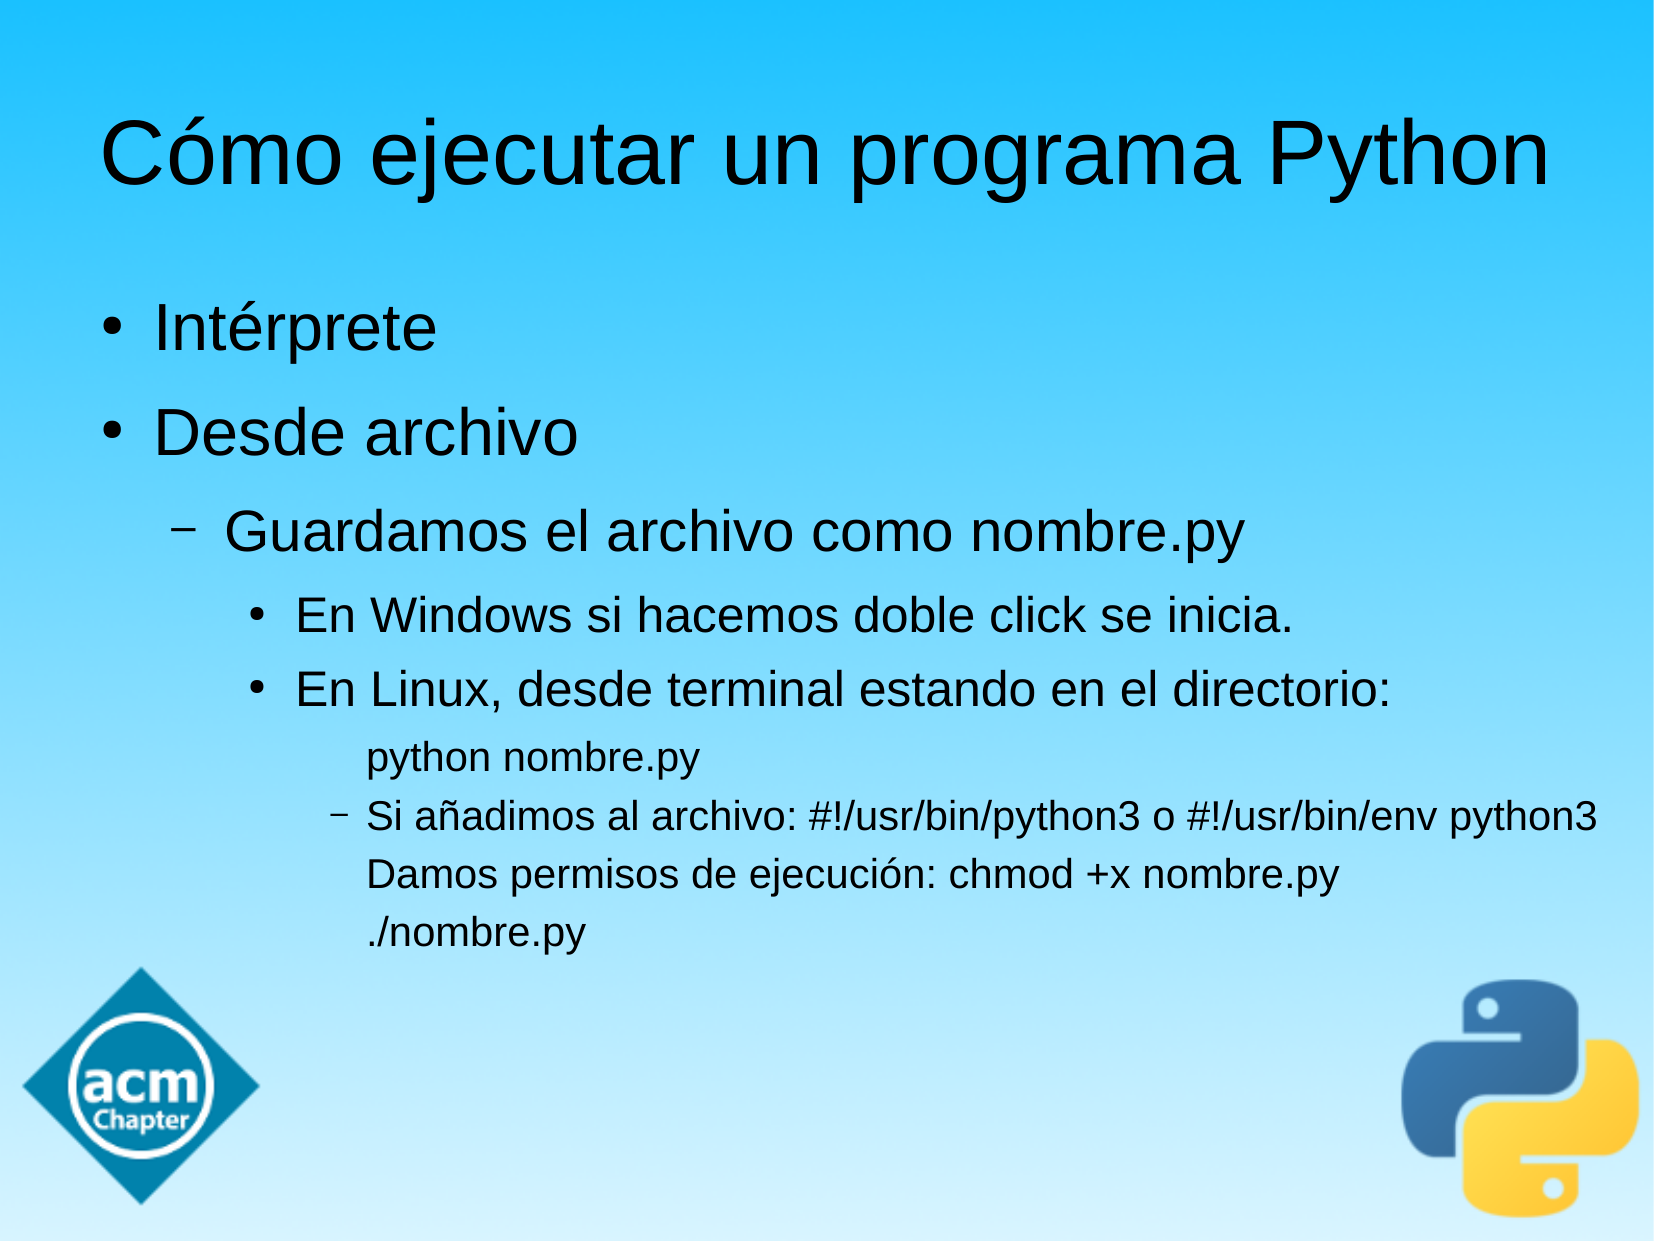

# Cómo ejecutar un programa Python
Intérprete
Desde archivo
Guardamos el archivo como nombre.py
En Windows si hacemos doble click se inicia.
En Linux, desde terminal estando en el directorio:
python nombre.py
Si añadimos al archivo: #!/usr/bin/python3 o #!/usr/bin/env python3
Damos permisos de ejecución: chmod +x nombre.py
./nombre.py